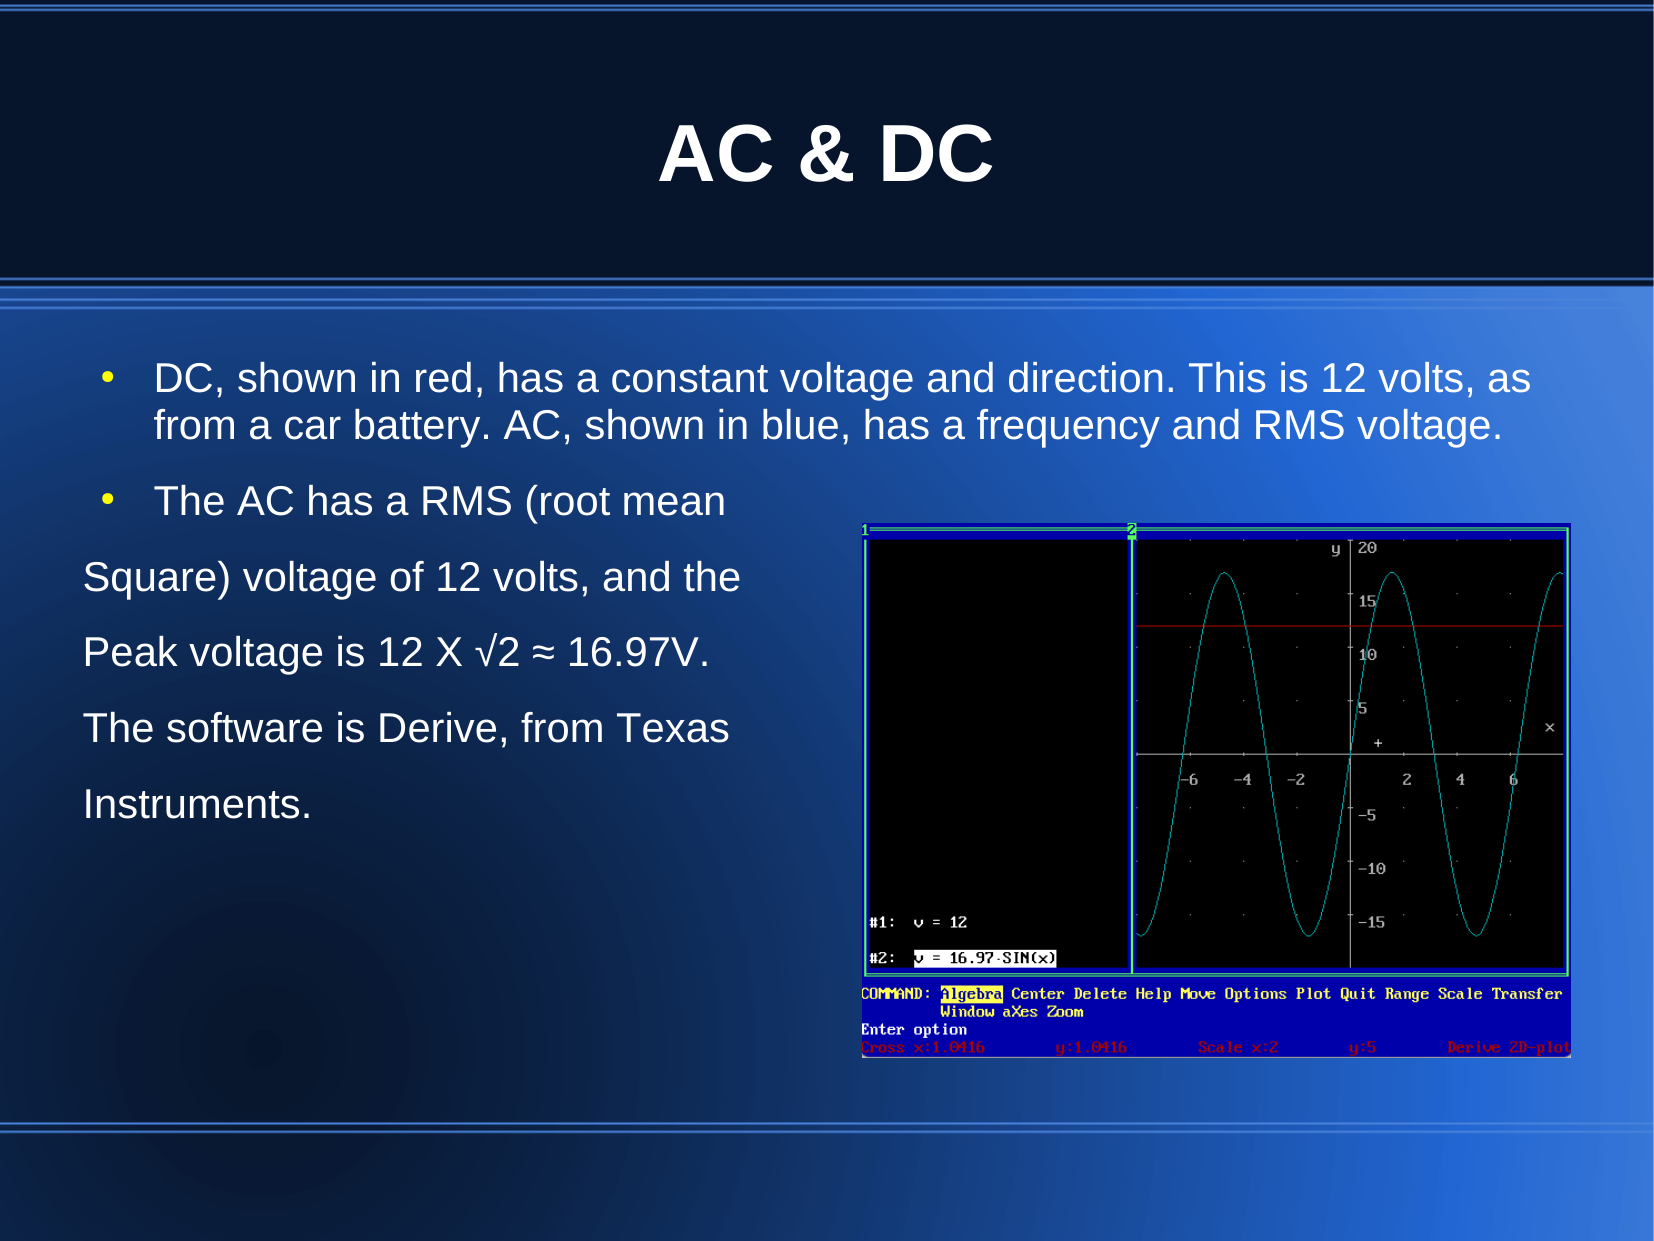

# AC & DC
DC, shown in red, has a constant voltage and direction. This is 12 volts, as from a car battery. AC, shown in blue, has a frequency and RMS voltage.
The AC has a RMS (root mean
Square) voltage of 12 volts, and the
Peak voltage is 12 X √2 ≈ 16.97V.
The software is Derive, from Texas
Instruments.